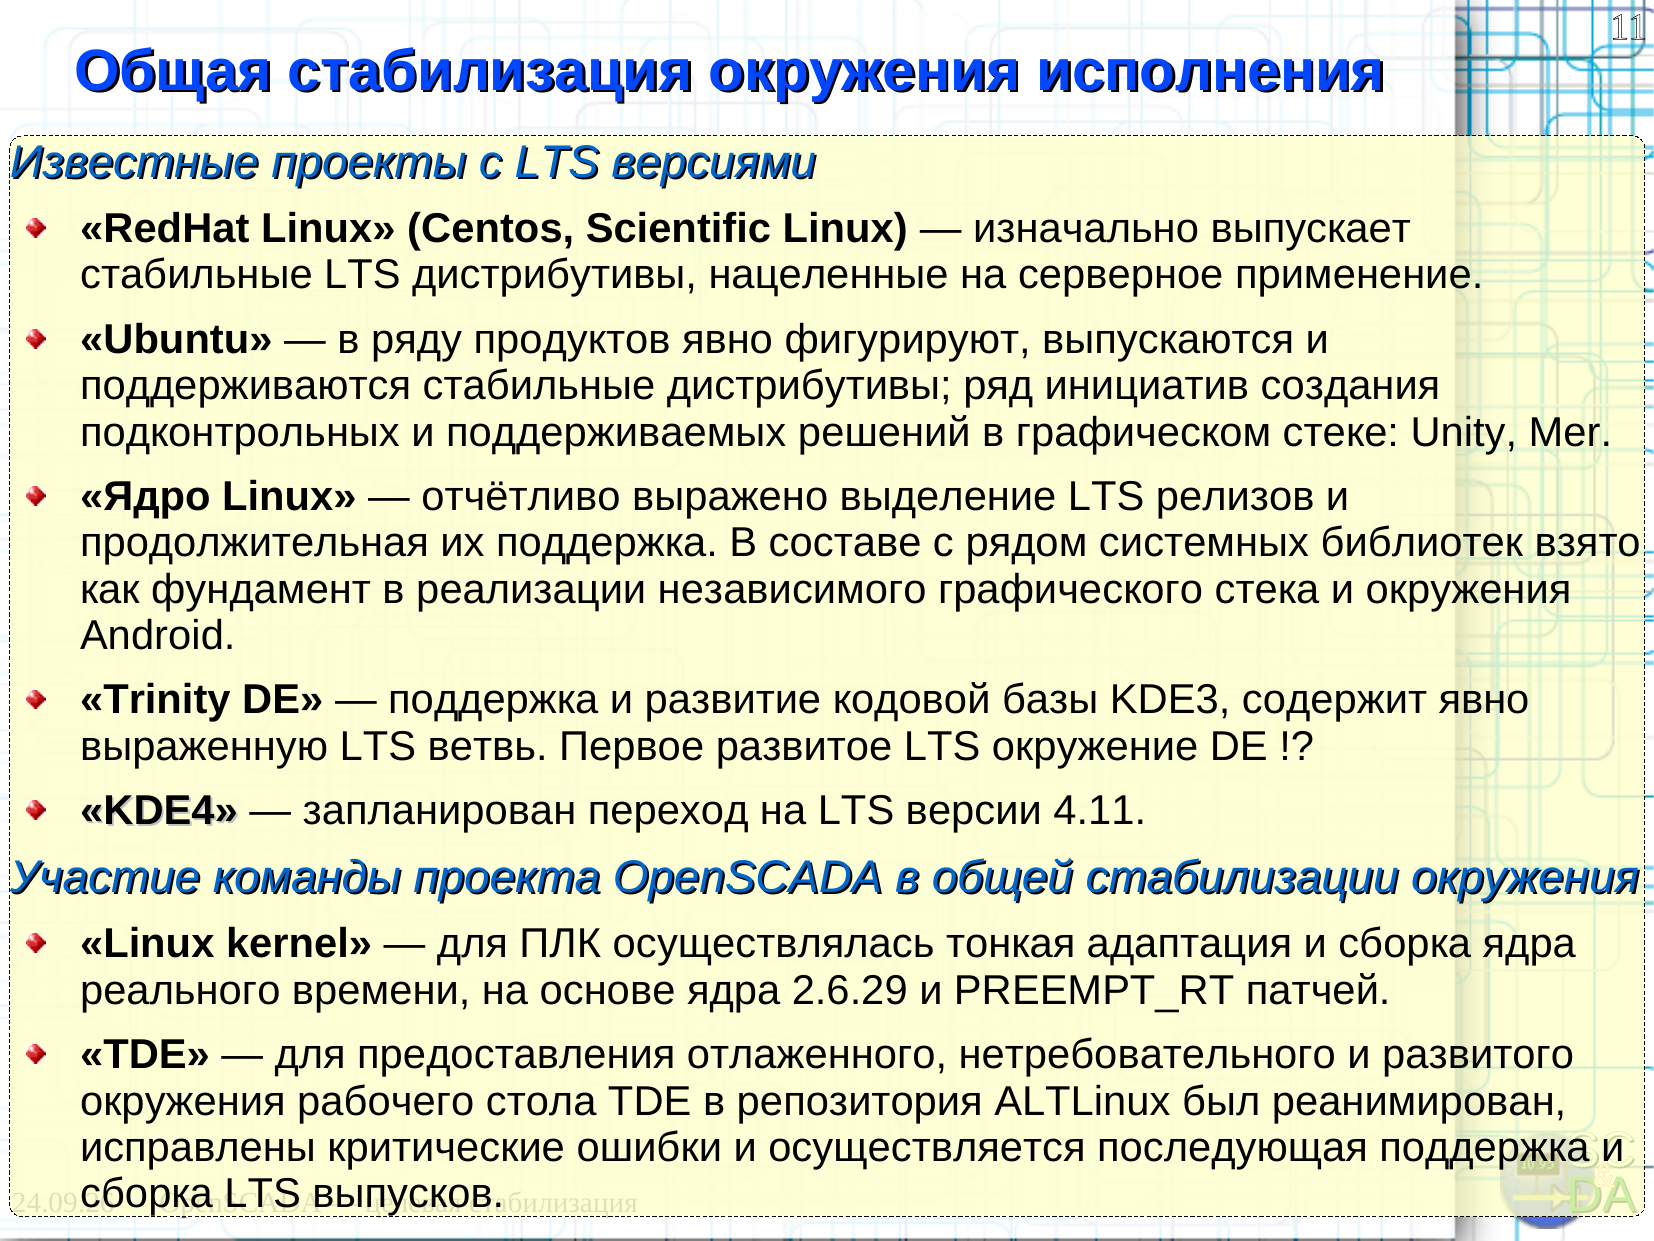

11
# Общая стабилизация окружения исполнения
Известные проекты с LTS версиями
«RedHat Linux» (Centos, Scientific Linux) — изначально выпускает стабильные LTS дистрибутивы, нацеленные на серверное применение.
«Ubuntu» — в ряду продуктов явно фигурируют, выпускаются и поддерживаются стабильные дистрибутивы; ряд инициатив создания подконтрольных и поддерживаемых решений в графическом стеке: Unity, Mer.
«Ядро Linux» — отчётливо выражено выделение LTS релизов и продолжительная их поддержка. В составе с рядом системных библиотек взято как фундамент в реализации независимого графического стека и окружения Android.
«Trinity DE» — поддержка и развитие кодовой базы KDE3, содержит явно выраженную LTS ветвь. Первое развитое LTS окружение DE !?
«KDE4» — запланирован переход на LTS версии 4.11.
Участие команды проекта OpenSCADA в общей стабилизации окружения
«Linux kernel» — для ПЛК осуществлялась тонкая адаптация и сборка ядра реального времени, на основе ядра 2.6.29 и PREEMPT_RT патчей.
«TDE» — для предоставления отлаженного, нетребовательного и развитого окружения рабочего стола TDE в репозитория ALTLinux был реанимирован, исправлены критические ошибки и осуществляется последующая поддержка и сборка LTS выпусков.
OpenSCADA — целевая стабилизация